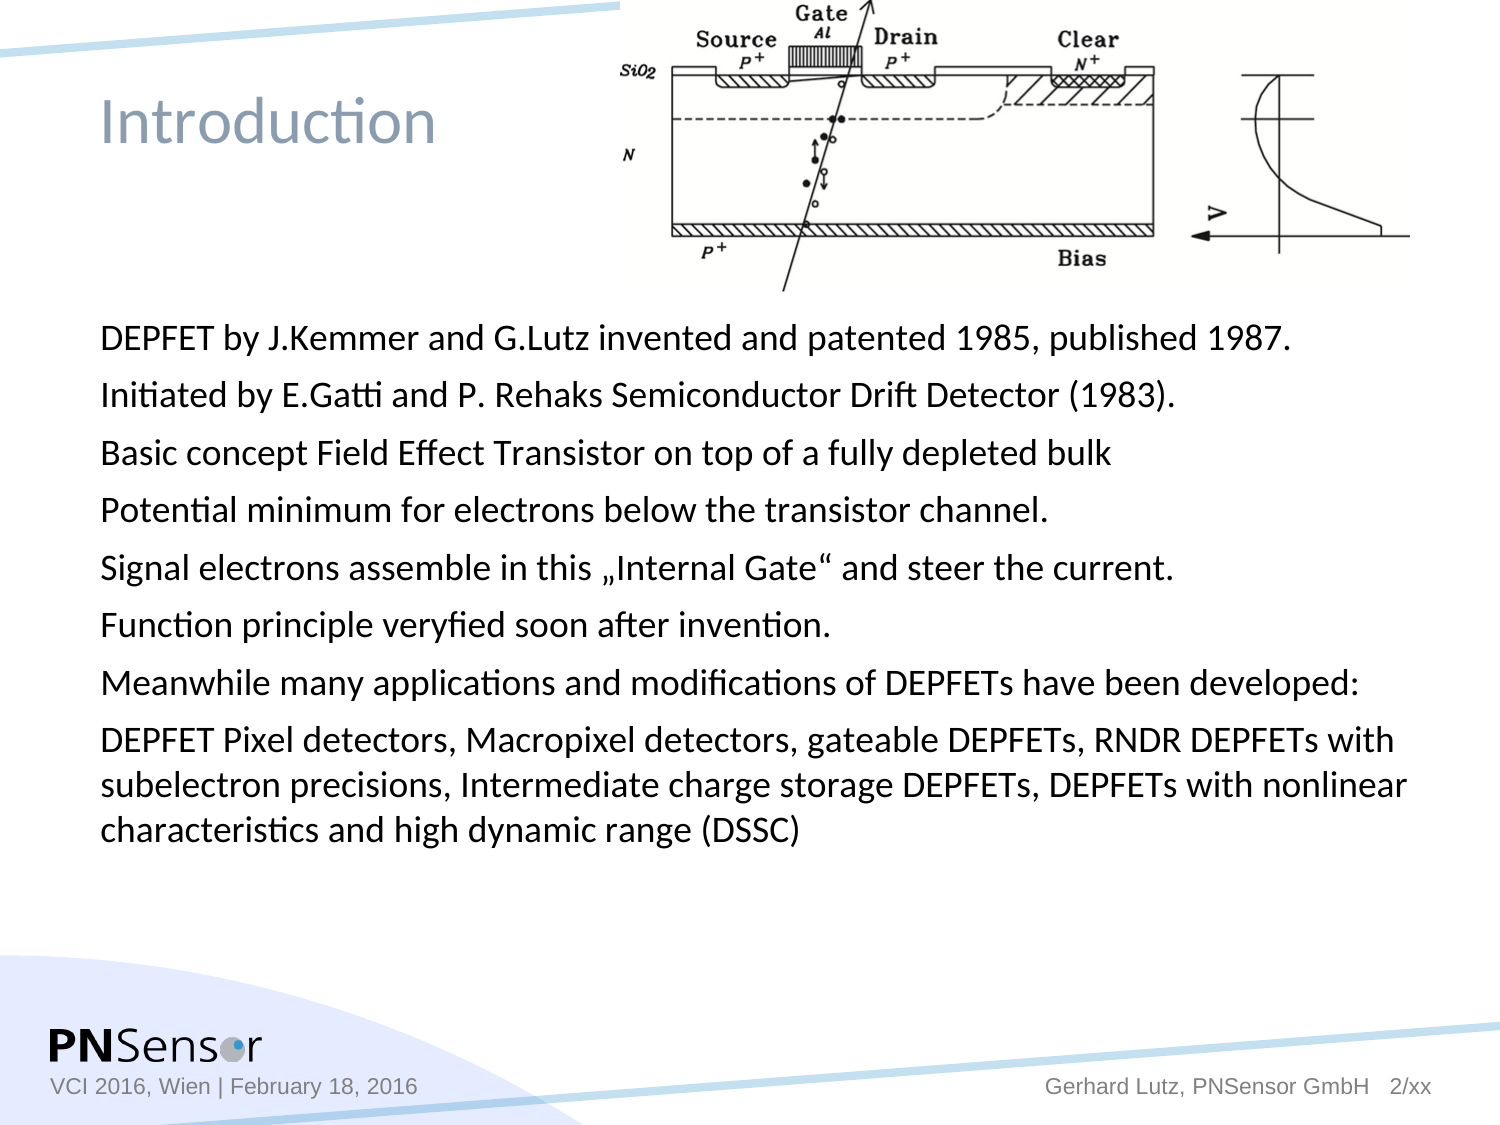

# Introduction
DEPFET by J.Kemmer and G.Lutz invented and patented 1985, published 1987.
Initiated by E.Gatti and P. Rehaks Semiconductor Drift Detector (1983).
Basic concept Field Effect Transistor on top of a fully depleted bulk
Potential minimum for electrons below the transistor channel.
Signal electrons assemble in this „Internal Gate“ and steer the current.
Function principle veryfied soon after invention.
Meanwhile many applications and modifications of DEPFETs have been developed:
DEPFET Pixel detectors, Macropixel detectors, gateable DEPFETs, RNDR DEPFETs with subelectron precisions, Intermediate charge storage DEPFETs, DEPFETs with nonlinear characteristics and high dynamic range (DSSC)